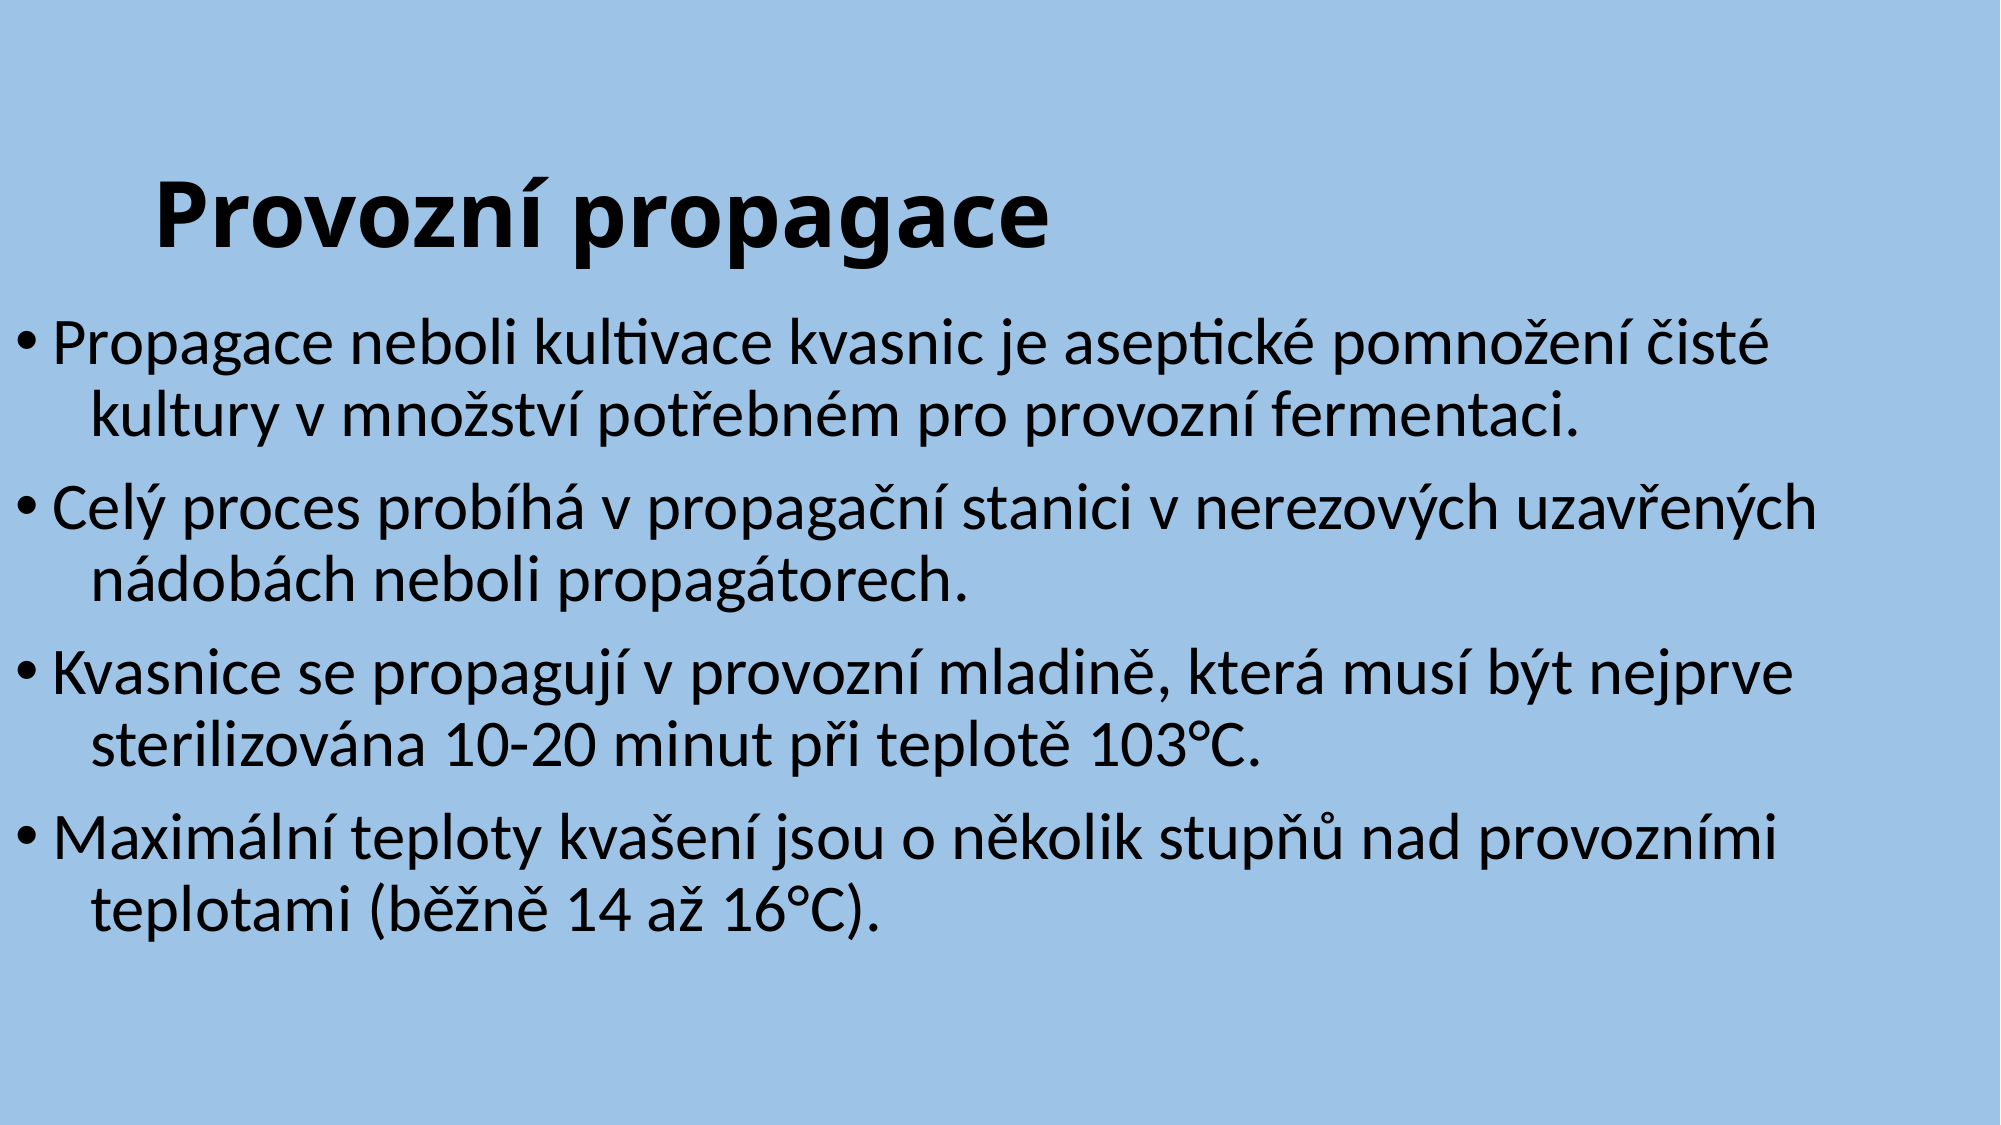

# Provozní propagace
Propagace neboli kultivace kvasnic je aseptické pomnožení čisté kultury v množství potřebném pro provozní fermentaci.
Celý proces probíhá v propagační stanici v nerezových uzavřených nádobách neboli propagátorech.
Kvasnice se propagují v provozní mladině, která musí být nejprve sterilizována 10-20 minut při teplotě 103°C.
Maximální teploty kvašení jsou o několik stupňů nad provozními teplotami (běžně 14 až 16°C).